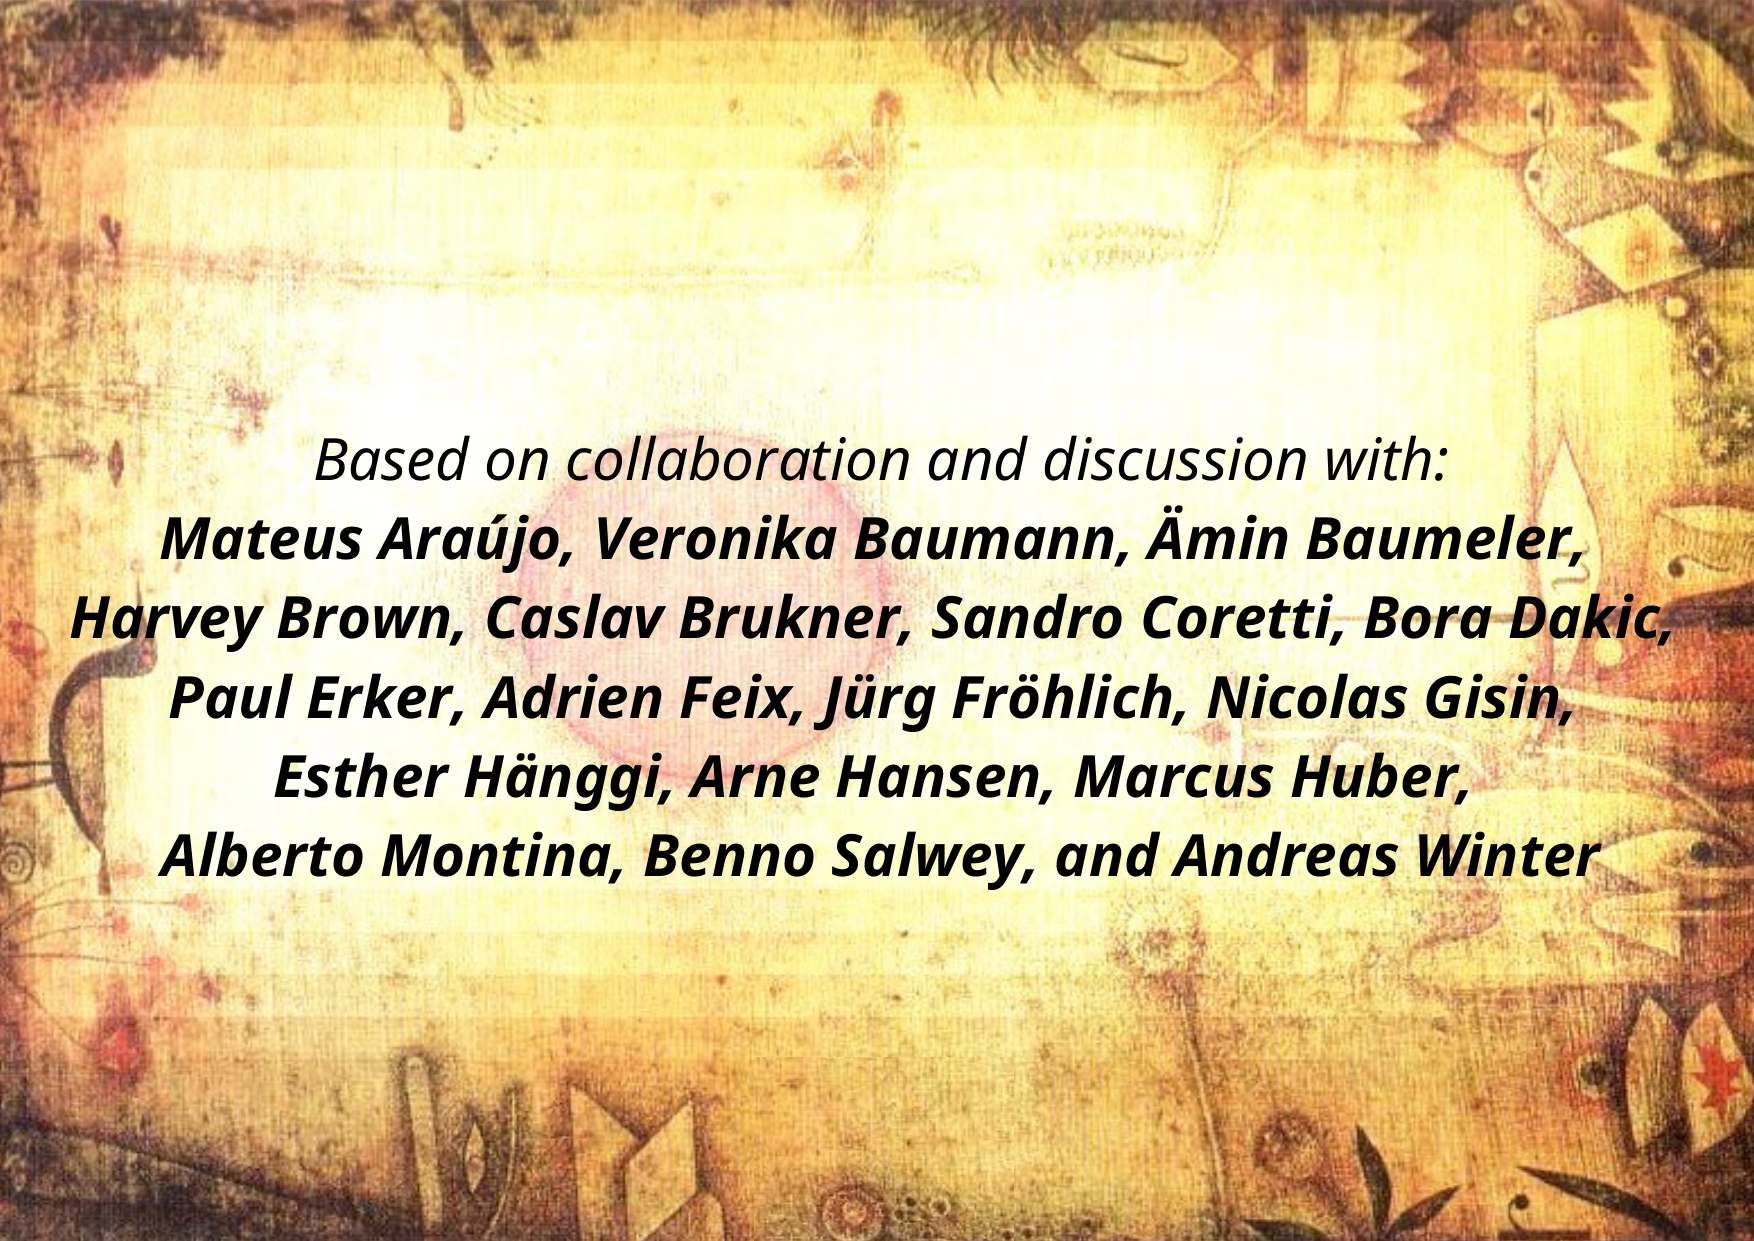

Based on collaboration and discussion with:
Mateus Araújo, Veronika Baumann, Ämin Baumeler,
Harvey Brown, Caslav Brukner, Sandro Coretti, Bora Dakic,
Paul Erker, Adrien Feix, Jürg Fröhlich, Nicolas Gisin,
Esther Hänggi, Arne Hansen, Marcus Huber,
Alberto Montina, Benno Salwey, and Andreas Winter